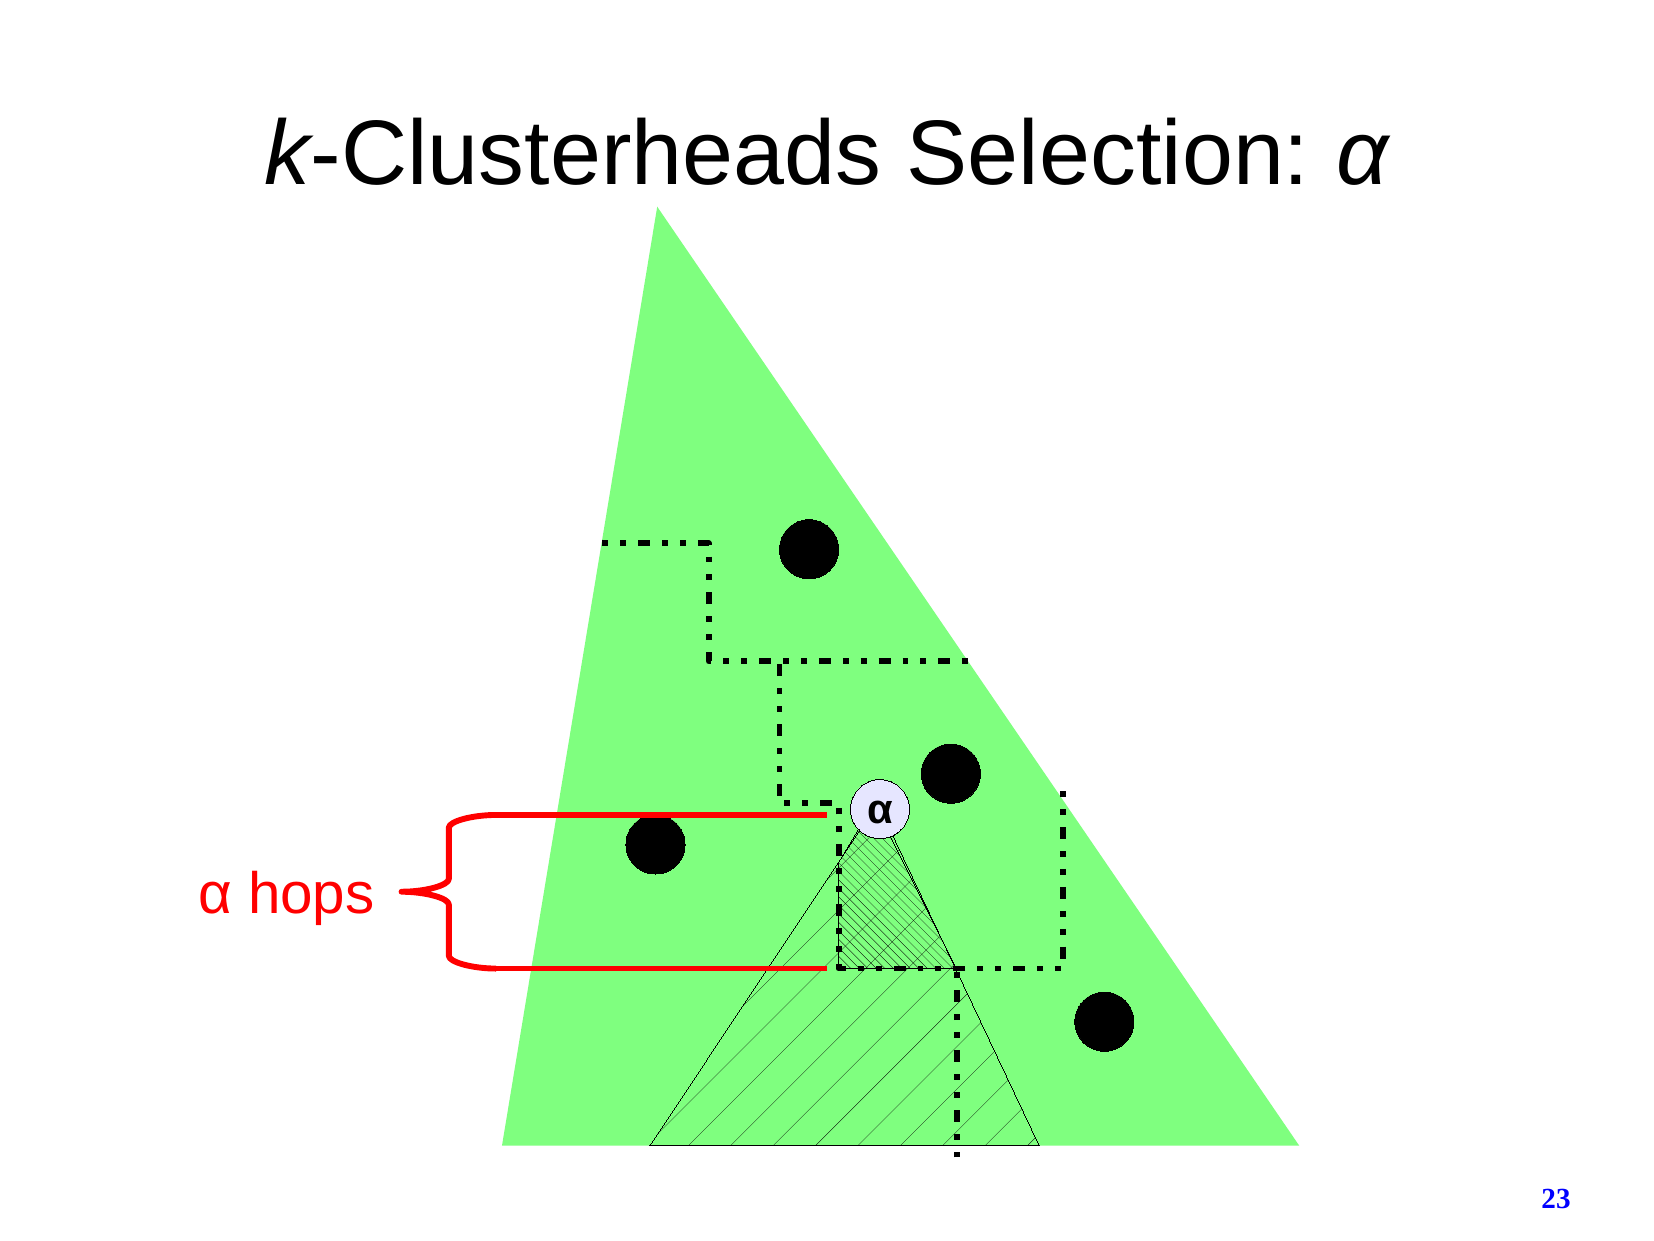

# k-Clusterheads Selection: α
α
α hops
23